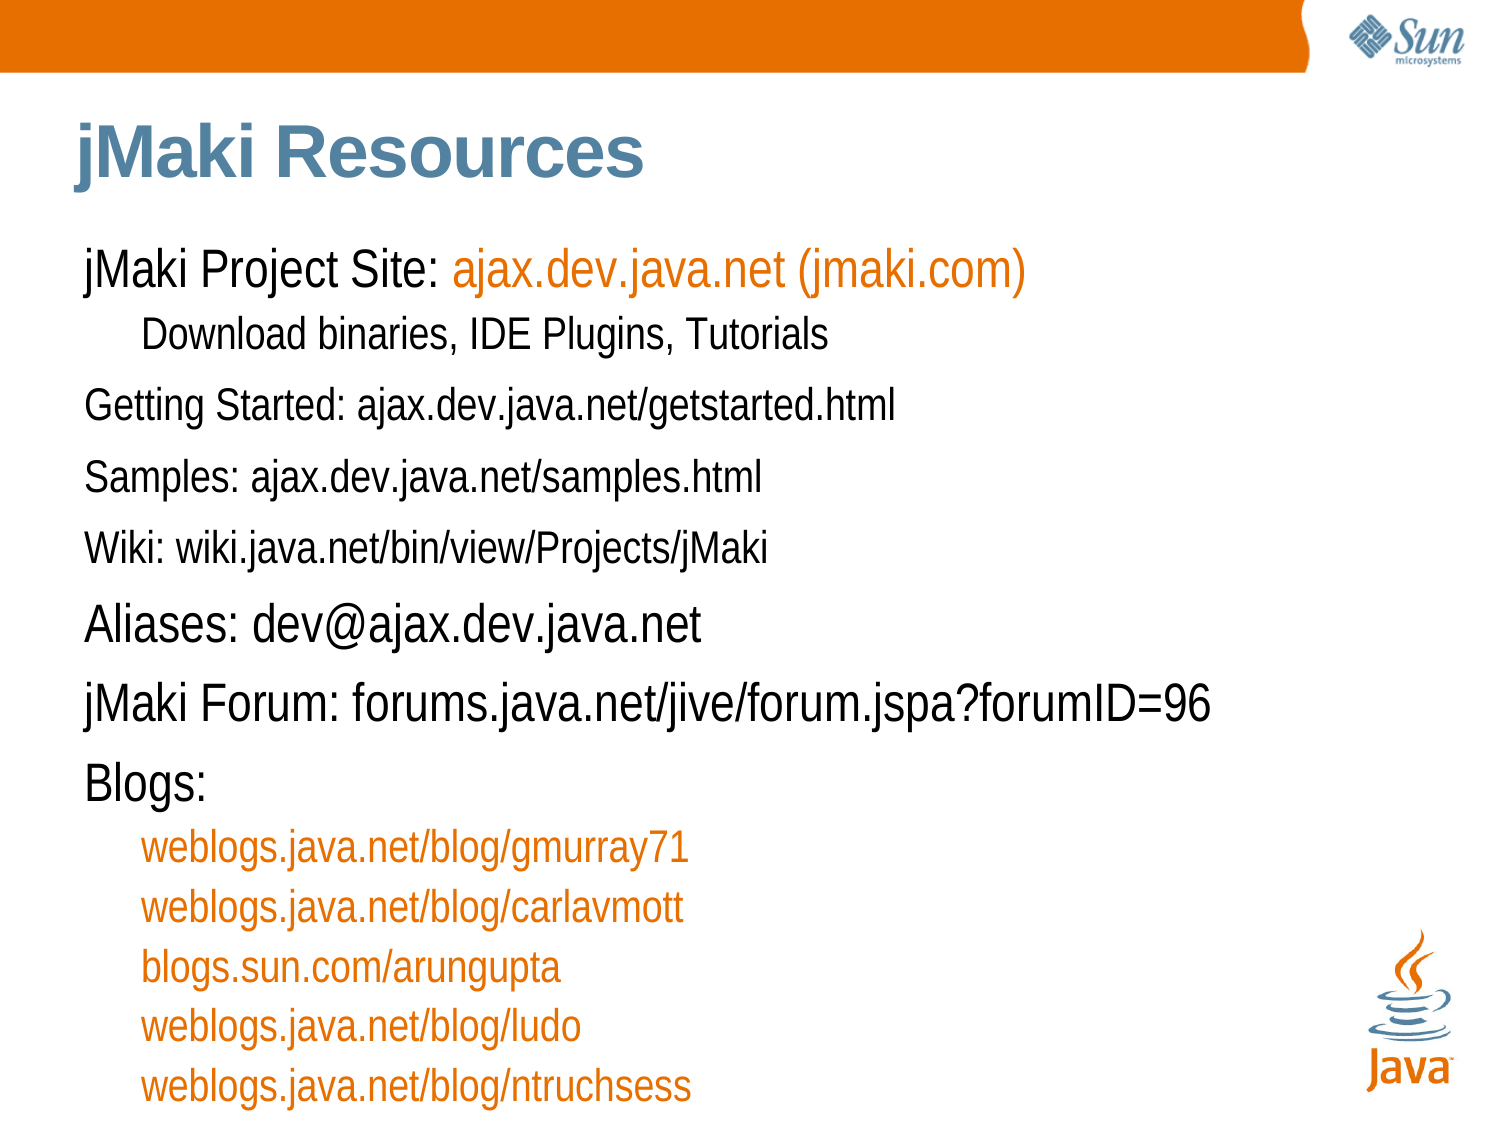

# jMaki Resources
jMaki Project Site: ajax.dev.java.net (jmaki.com)
Download binaries, IDE Plugins, Tutorials
Getting Started: ajax.dev.java.net/getstarted.html
Samples: ajax.dev.java.net/samples.html
Wiki: wiki.java.net/bin/view/Projects/jMaki
Aliases: dev@ajax.dev.java.net
jMaki Forum: forums.java.net/jive/forum.jspa?forumID=96
Blogs:
weblogs.java.net/blog/gmurray71
weblogs.java.net/blog/carlavmott
blogs.sun.com/arungupta
weblogs.java.net/blog/ludo
weblogs.java.net/blog/ntruchsess